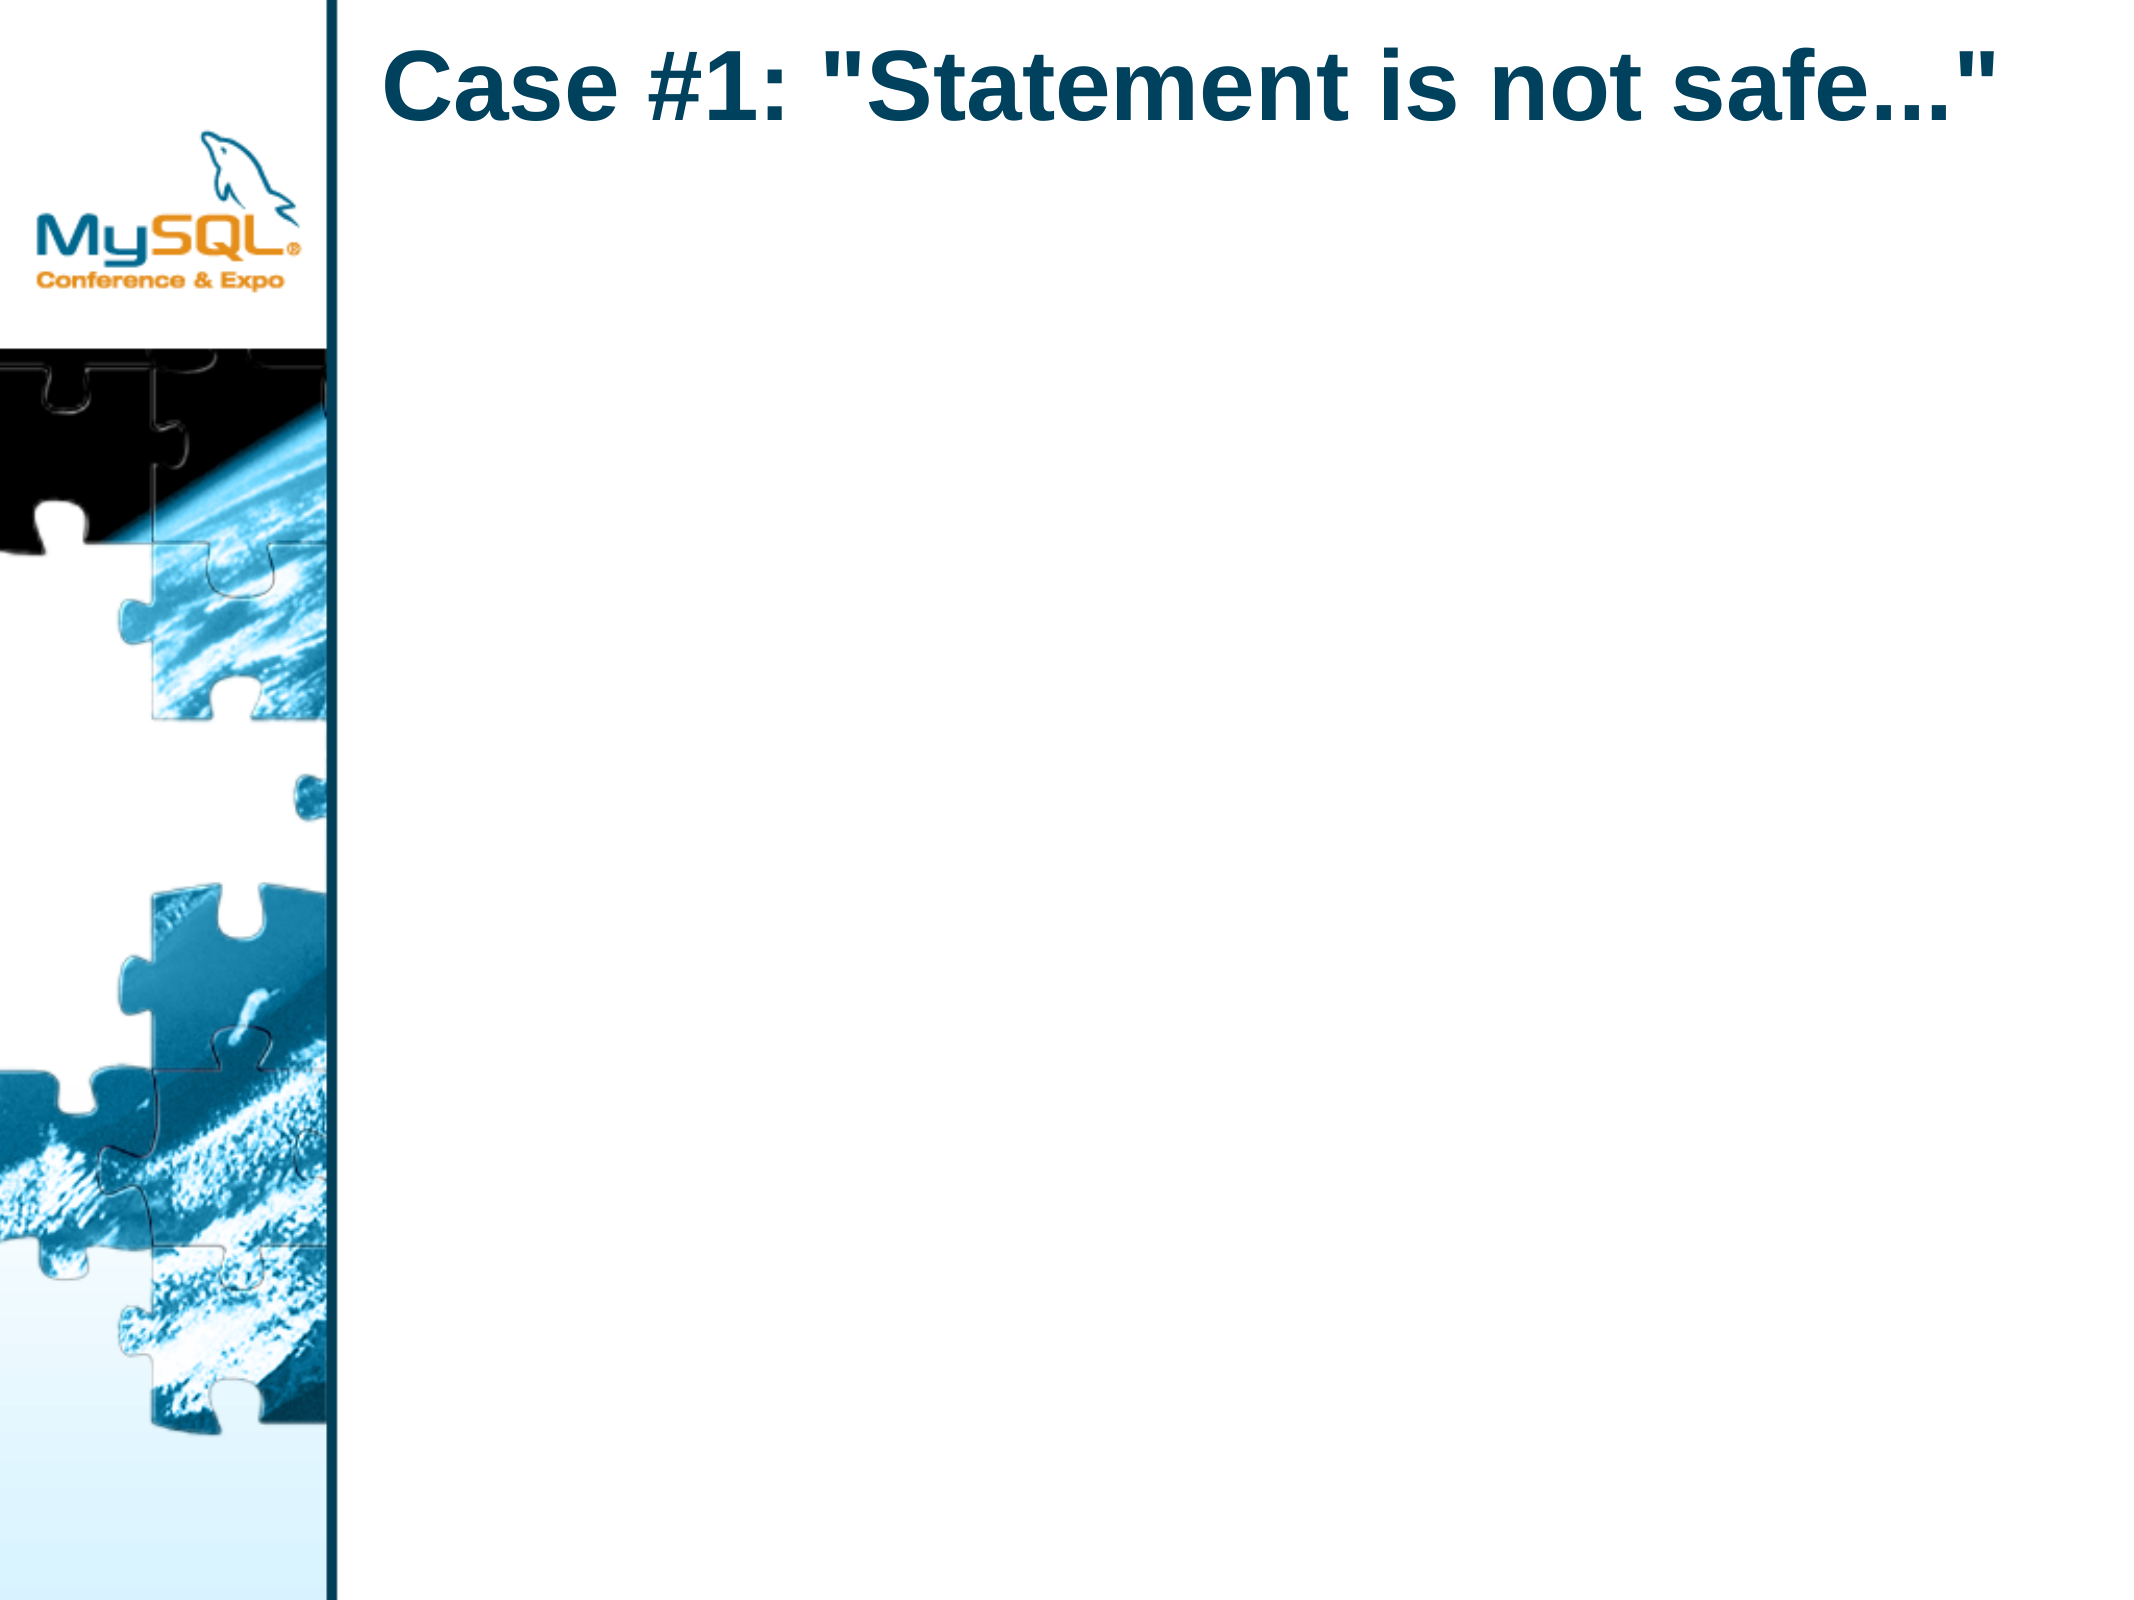

# Case #1: "Statement is not safe..."